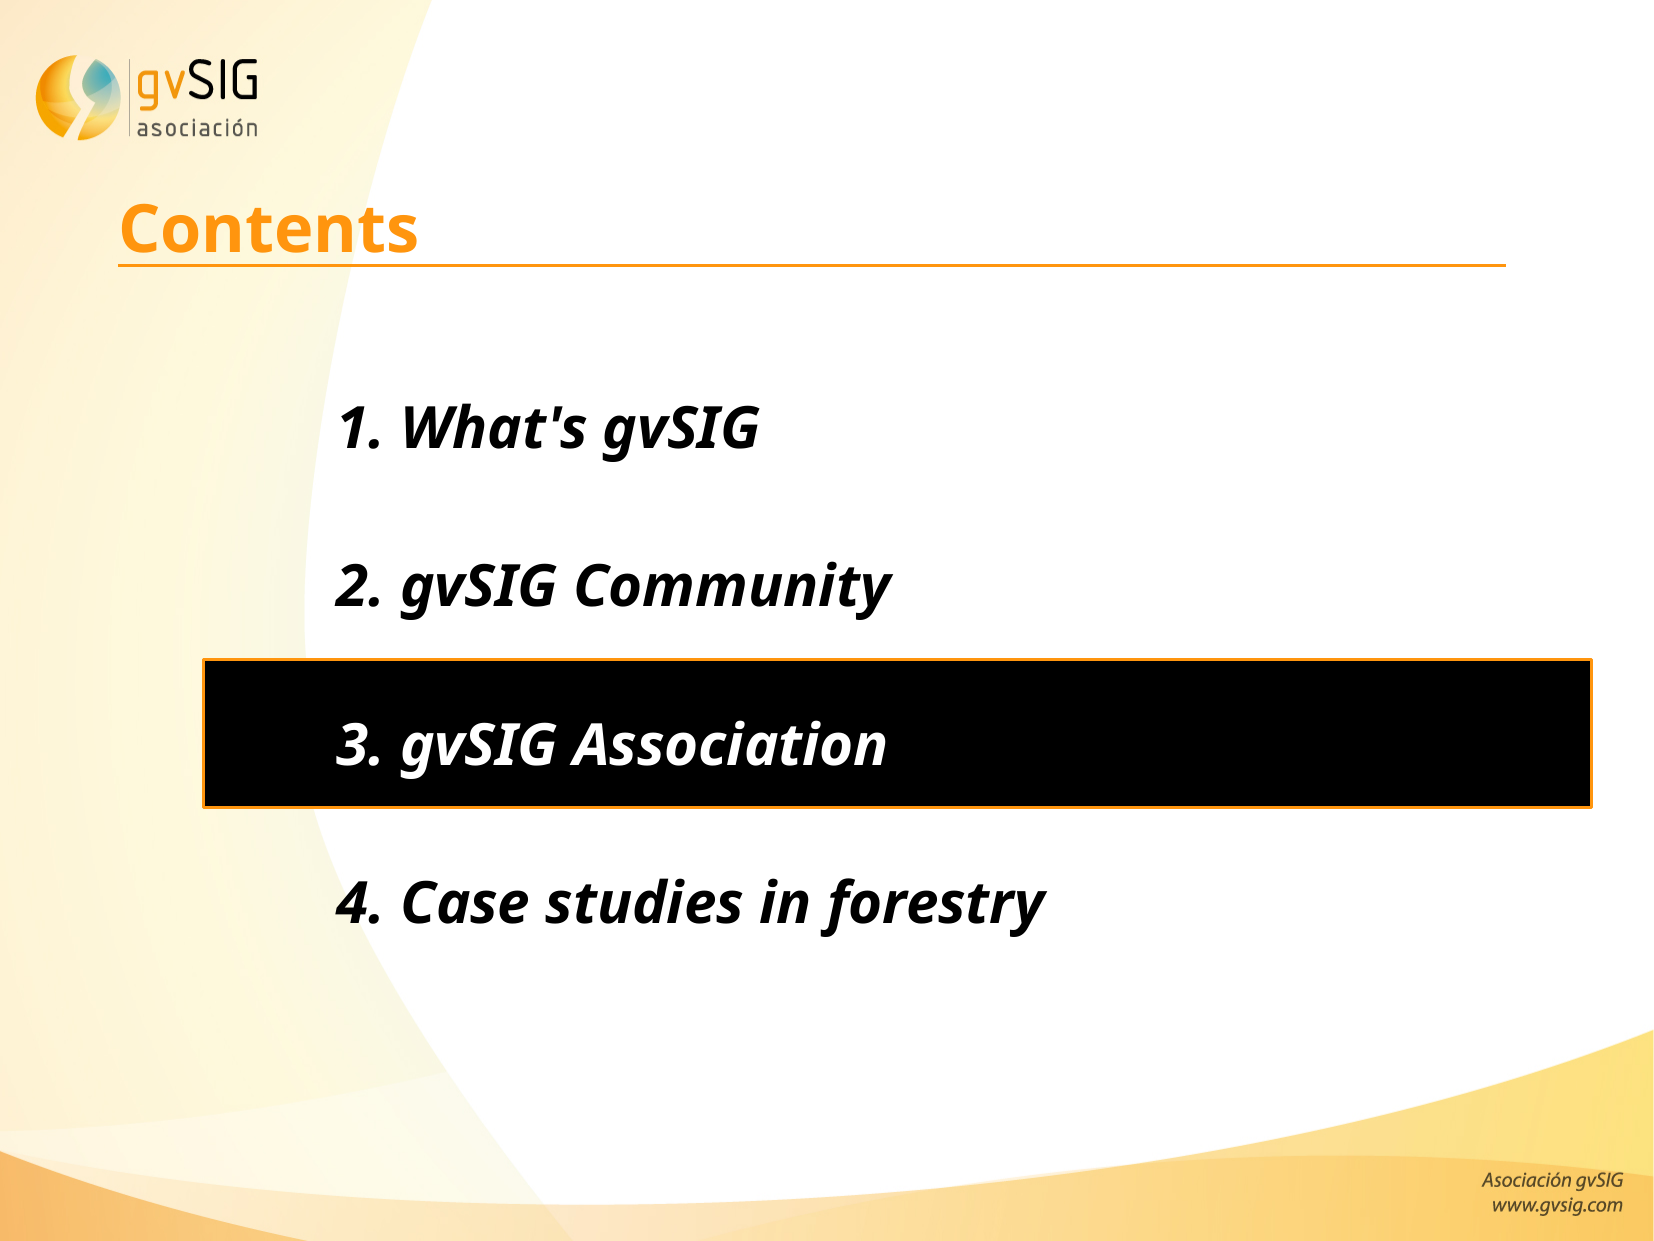

# Contents
1. What's gvSIG
2. gvSIG Community
3. gvSIG Association
4. Case studies in forestry